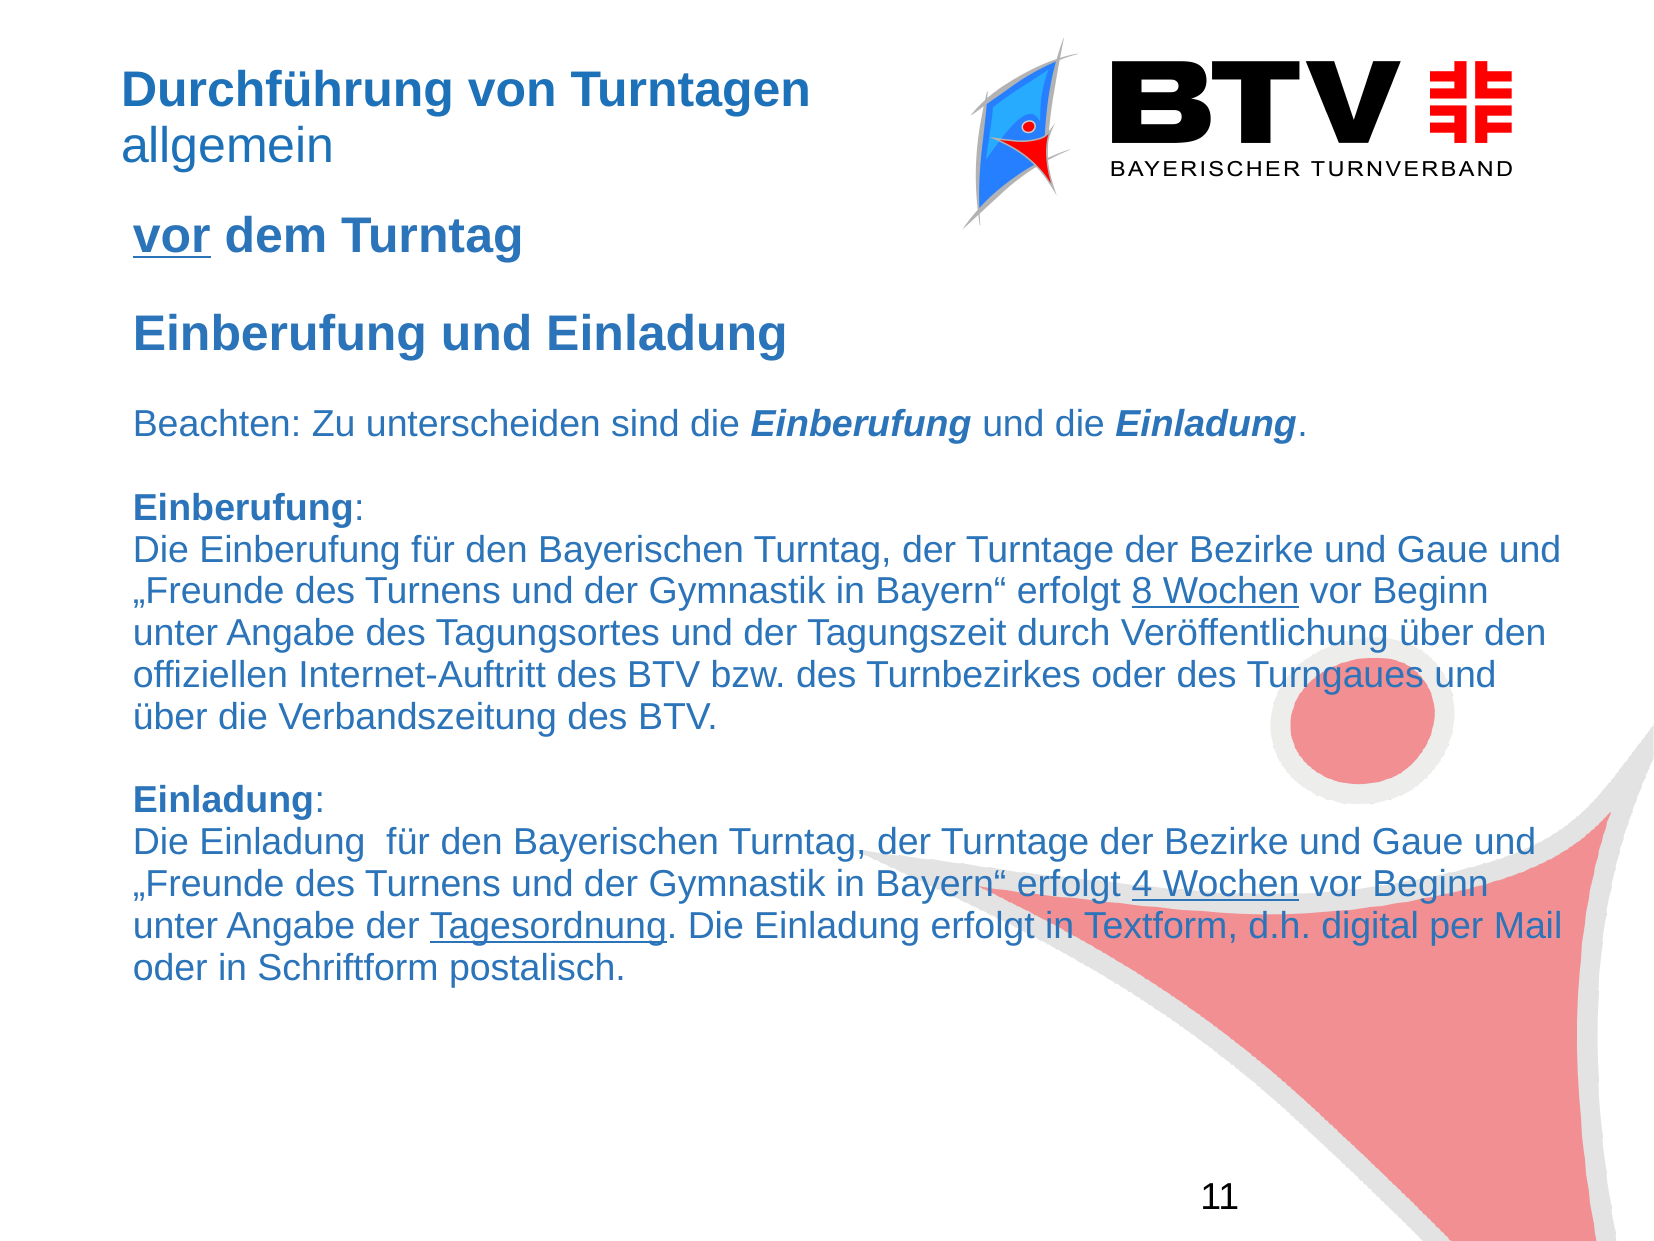

# Durchführung von Turntagen allgemein
vor dem Turntag
Einberufung und Einladung
Beachten: Zu unterscheiden sind die Einberufung und die Einladung.
Einberufung:
Die Einberufung für den Bayerischen Turntag, der Turntage der Bezirke und Gaue und „Freunde des Turnens und der Gymnastik in Bayern“ erfolgt 8 Wochen vor Beginn unter Angabe des Tagungsortes und der Tagungszeit durch Veröffentlichung über den offiziellen Internet-Auftritt des BTV bzw. des Turnbezirkes oder des Turngaues und über die Verbandszeitung des BTV.
Einladung:
Die Einladung für den Bayerischen Turntag, der Turntage der Bezirke und Gaue und „Freunde des Turnens und der Gymnastik in Bayern“ erfolgt 4 Wochen vor Beginn unter Angabe der Tagesordnung. Die Einladung erfolgt in Textform, d.h. digital per Mail oder in Schriftform postalisch.